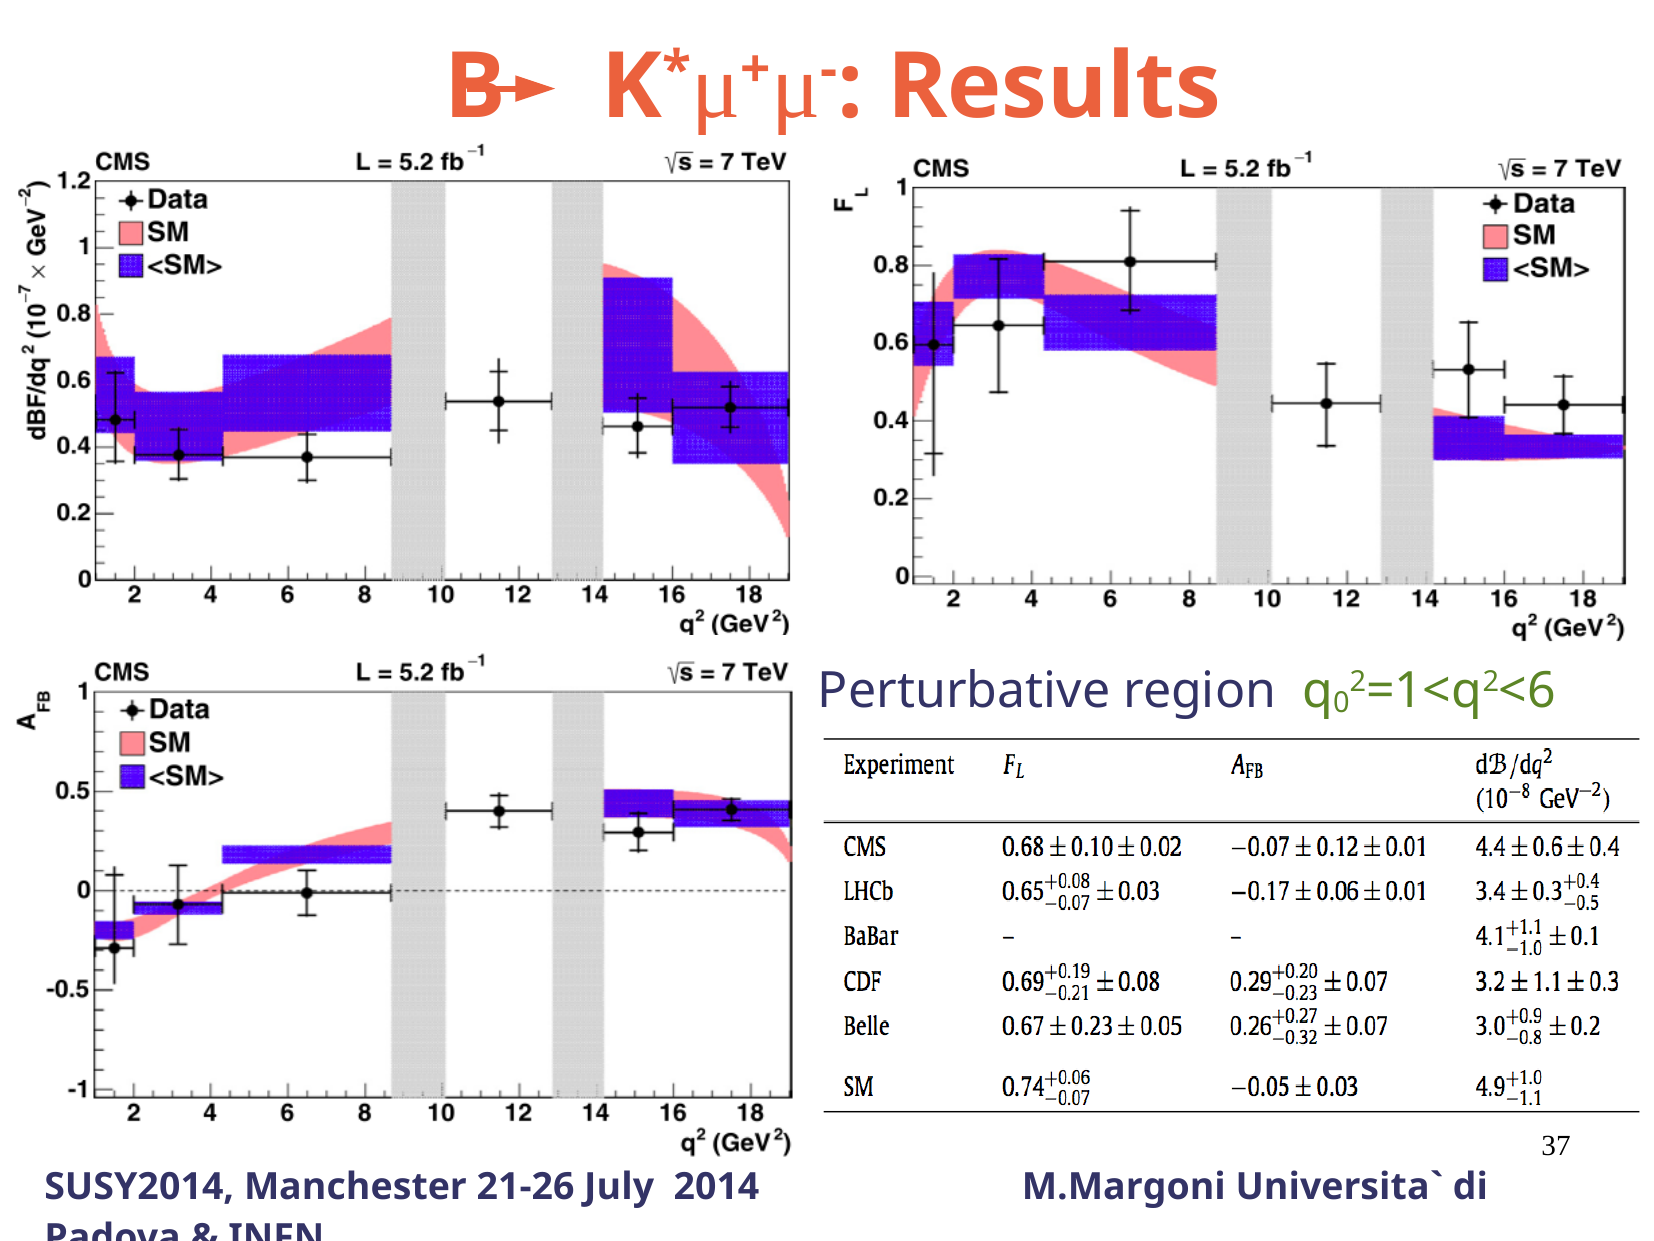

# B K*μ+μ-: Results
Perturbative region q02=1<q2<6 GeV2:
37
SUSY2014, Manchester 21-26 July 2014 M.Margoni Universita` di Padova & INFN